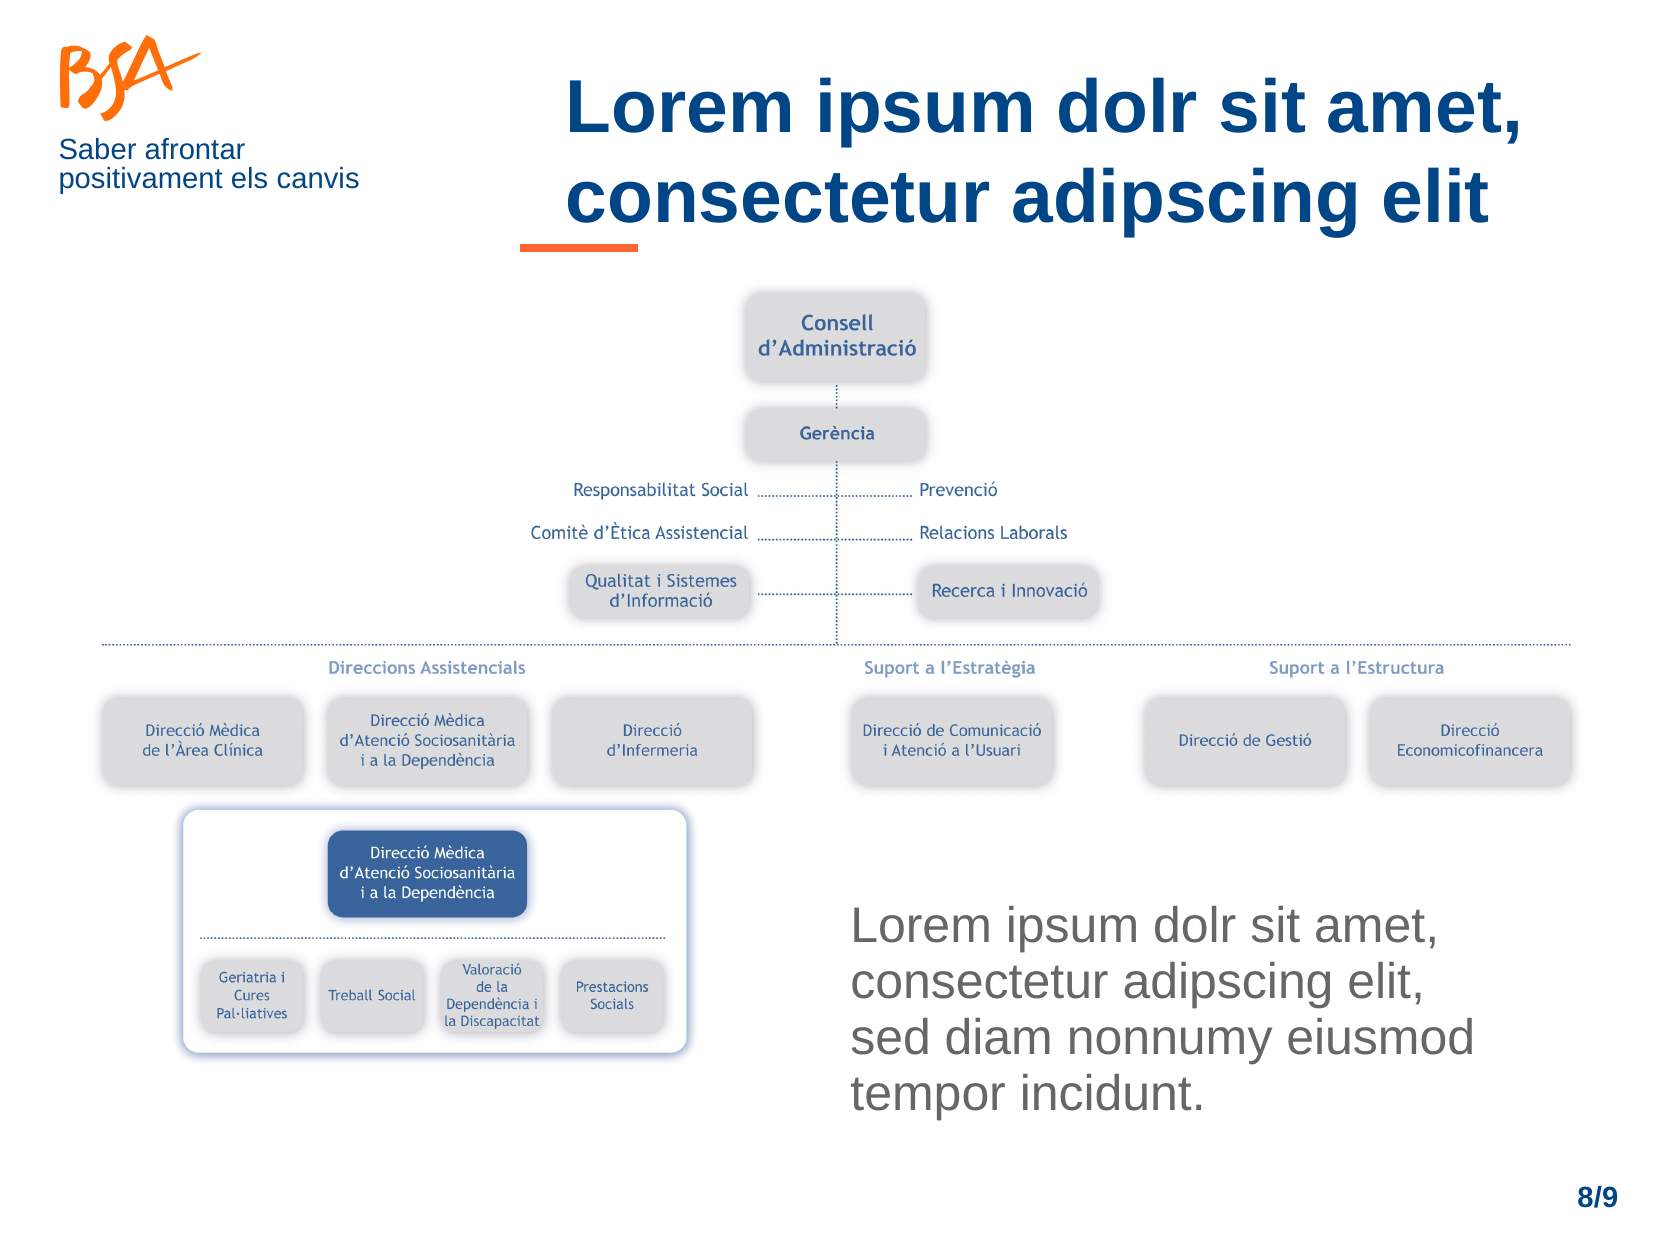

Lorem ipsum dolr sit amet,
consectetur adipscing elit
Saber afrontar
positivament els canvis
Lorem ipsum dolr sit amet, consectetur adipscing elit, sed diam nonnumy eiusmod tempor incidunt.
8